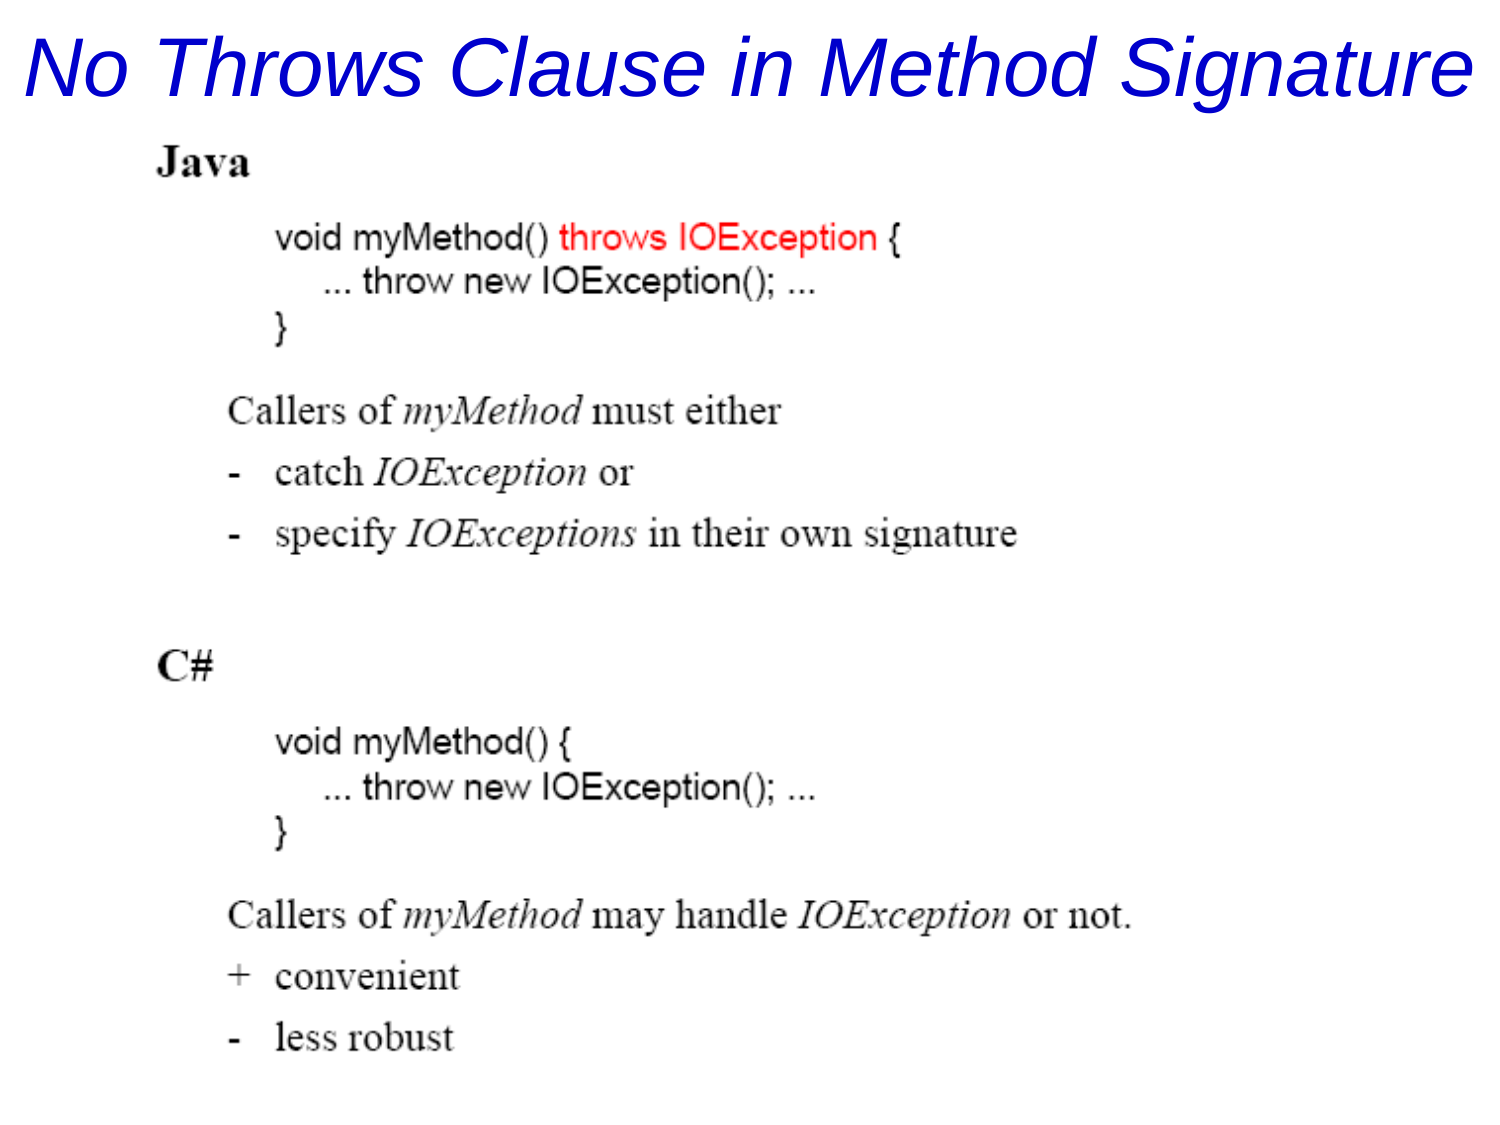

# No Throws Clause in Method Signature